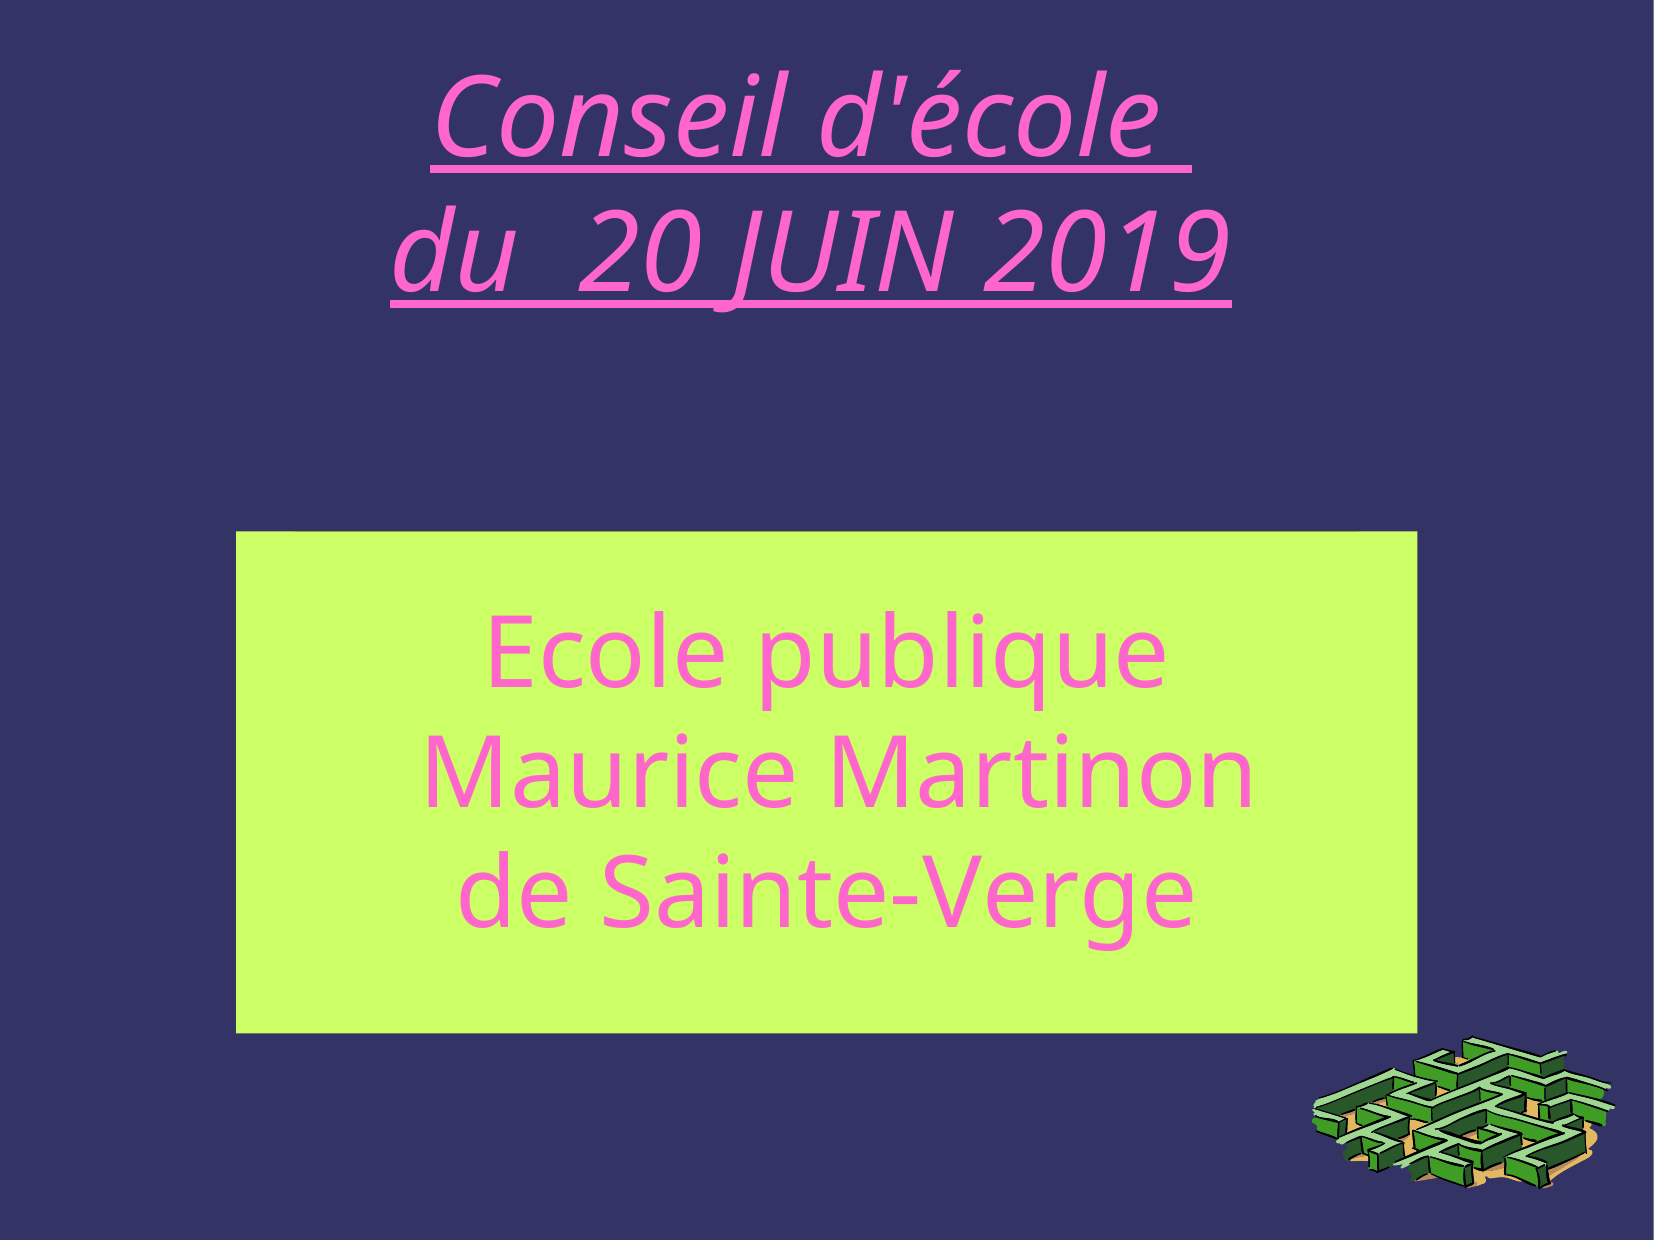

# Conseil d'école du 20 JUIN 2019
Ecole publique
 Maurice Martinon
de Sainte-Verge